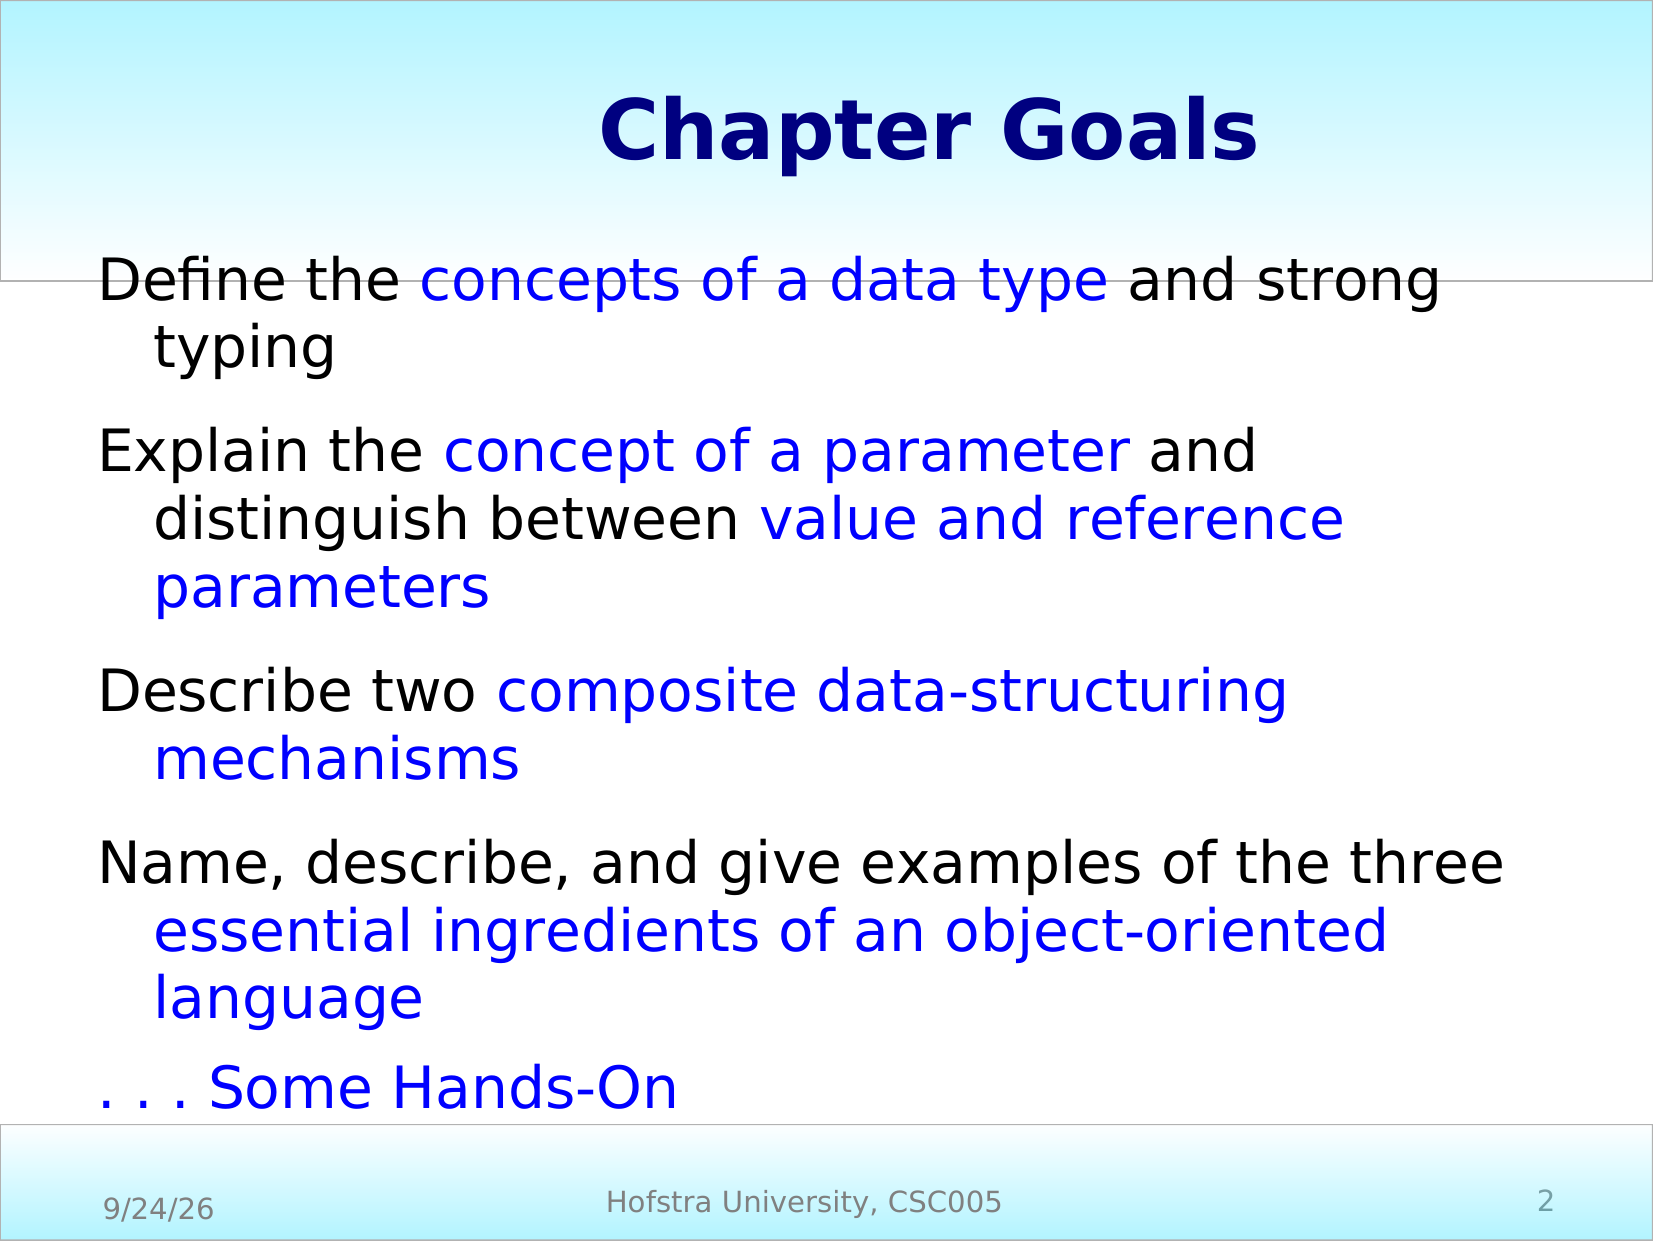

# Chapter Goals
Define the concepts of a data type and strong typing
Explain the concept of a parameter and distinguish between value and reference parameters
Describe two composite data-structuring mechanisms
Name, describe, and give examples of the three essential ingredients of an object-oriented language
. . . Some Hands-On
2
Hofstra University, CSC005